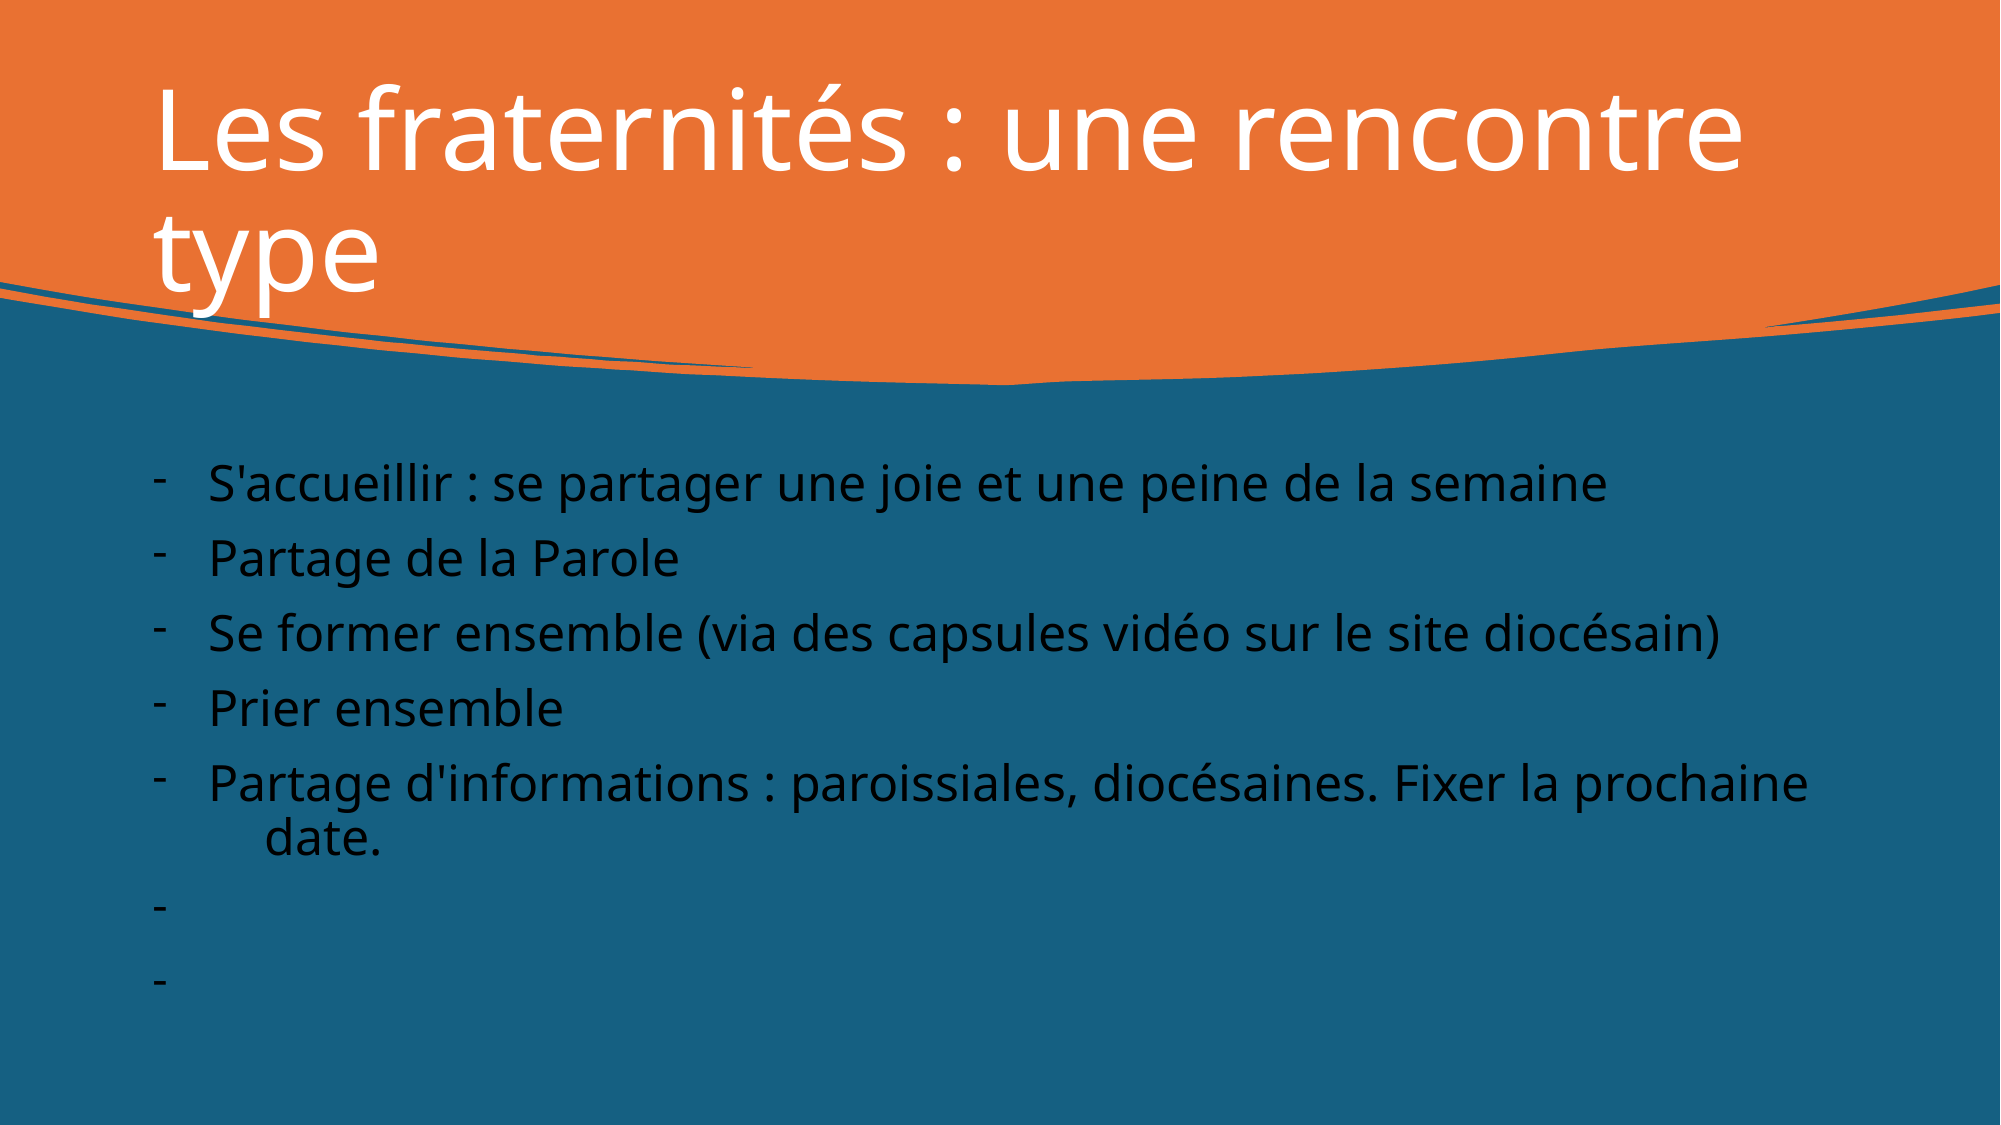

# Les fraternités : une rencontre type
S'accueillir : se partager une joie et une peine de la semaine
Partage de la Parole
Se former ensemble (via des capsules vidéo sur le site diocésain)
Prier ensemble
Partage d'informations : paroissiales, diocésaines. Fixer la prochaine date.